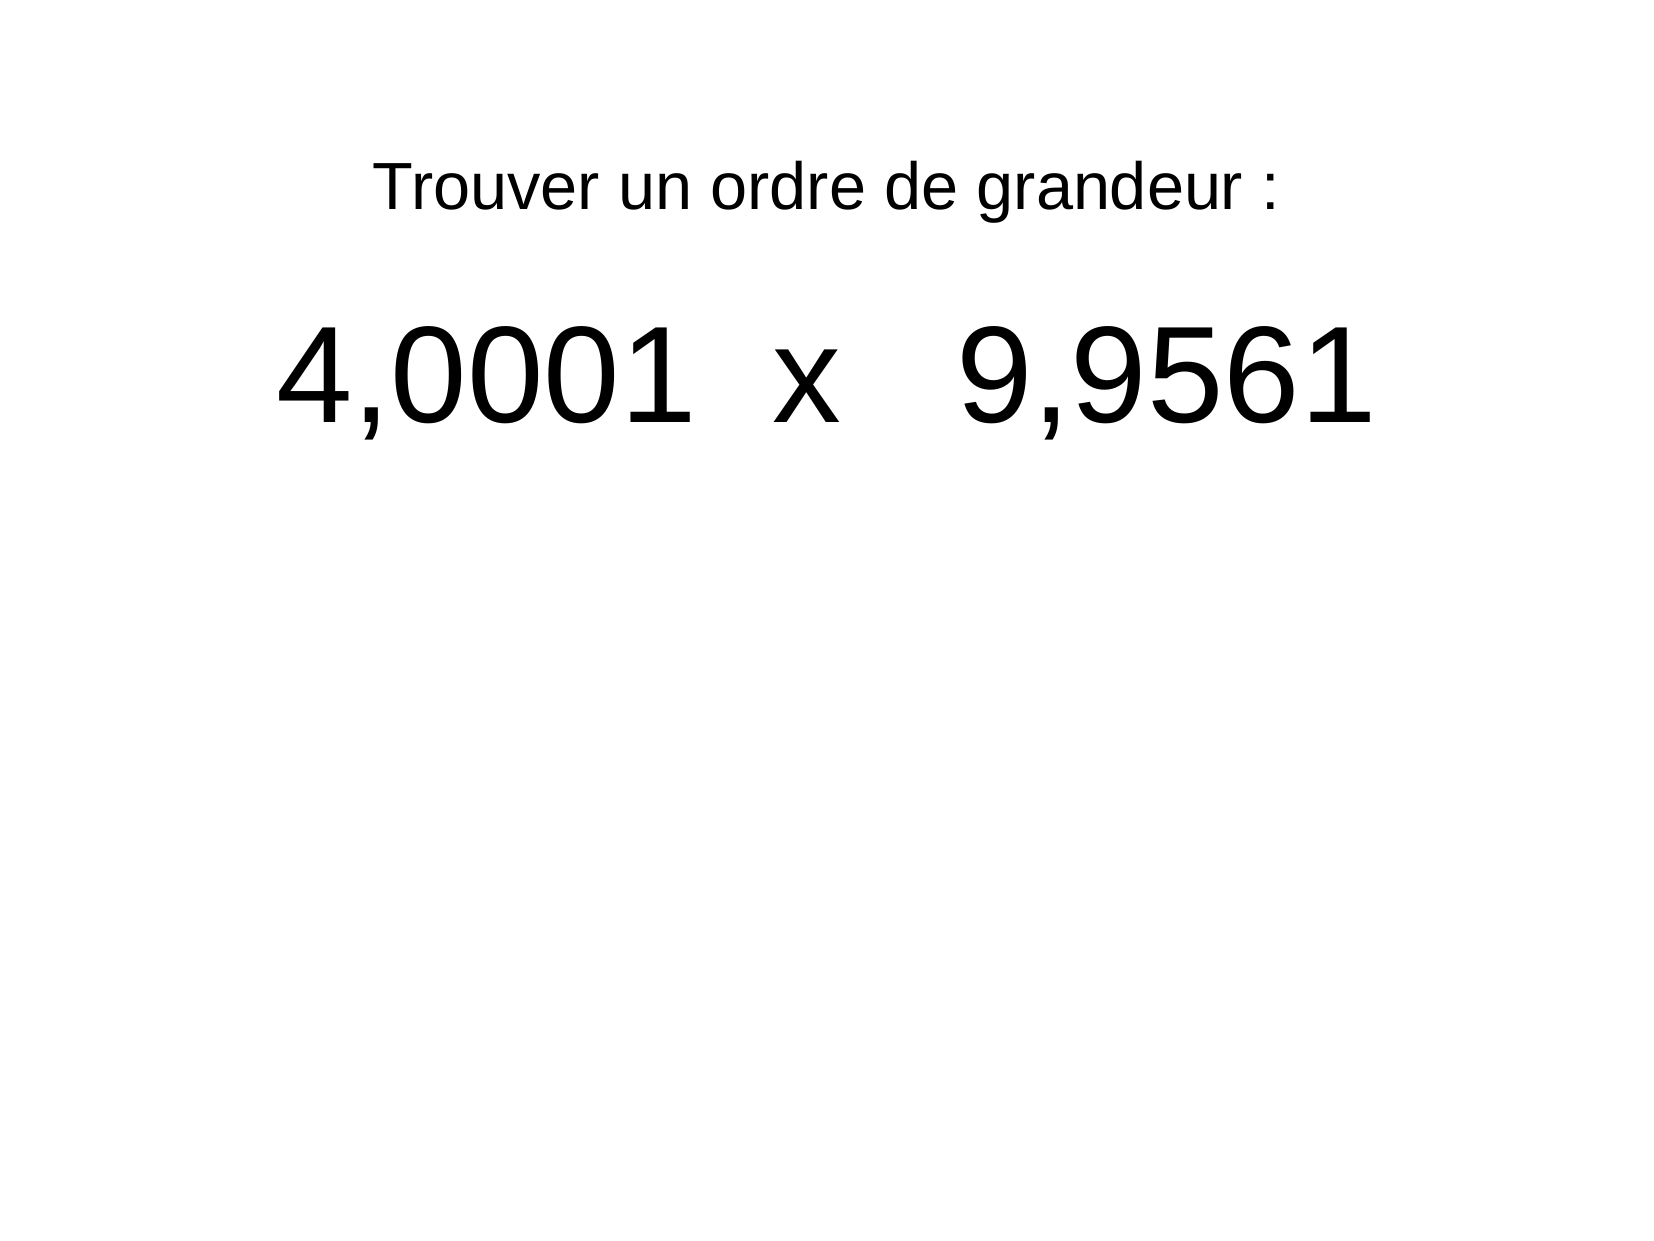

# Trouver un ordre de grandeur :
4,0001 x 9,9561